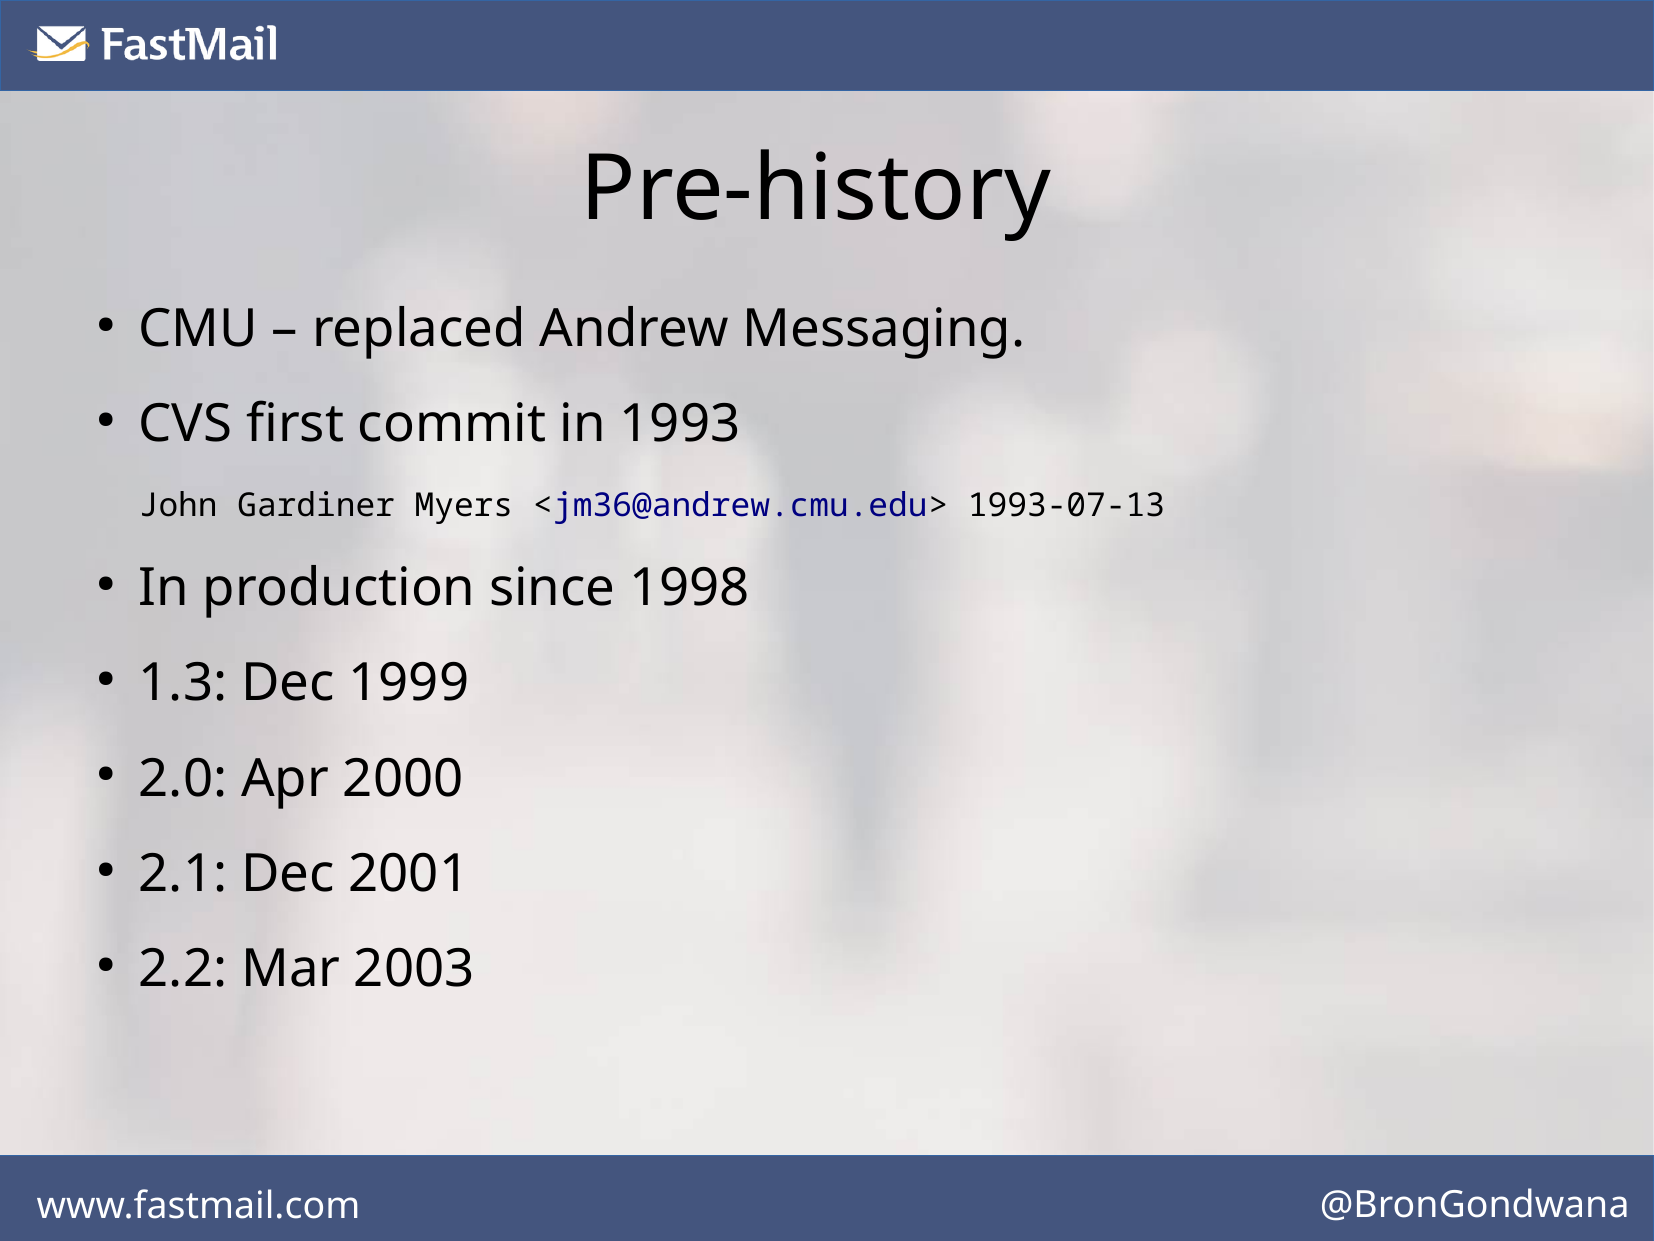

# Pre-history
CMU – replaced Andrew Messaging.
CVS first commit in 1993
John Gardiner Myers <jm36@andrew.cmu.edu> 1993-07-13
In production since 1998
1.3: Dec 1999
2.0: Apr 2000
2.1: Dec 2001
2.2: Mar 2003